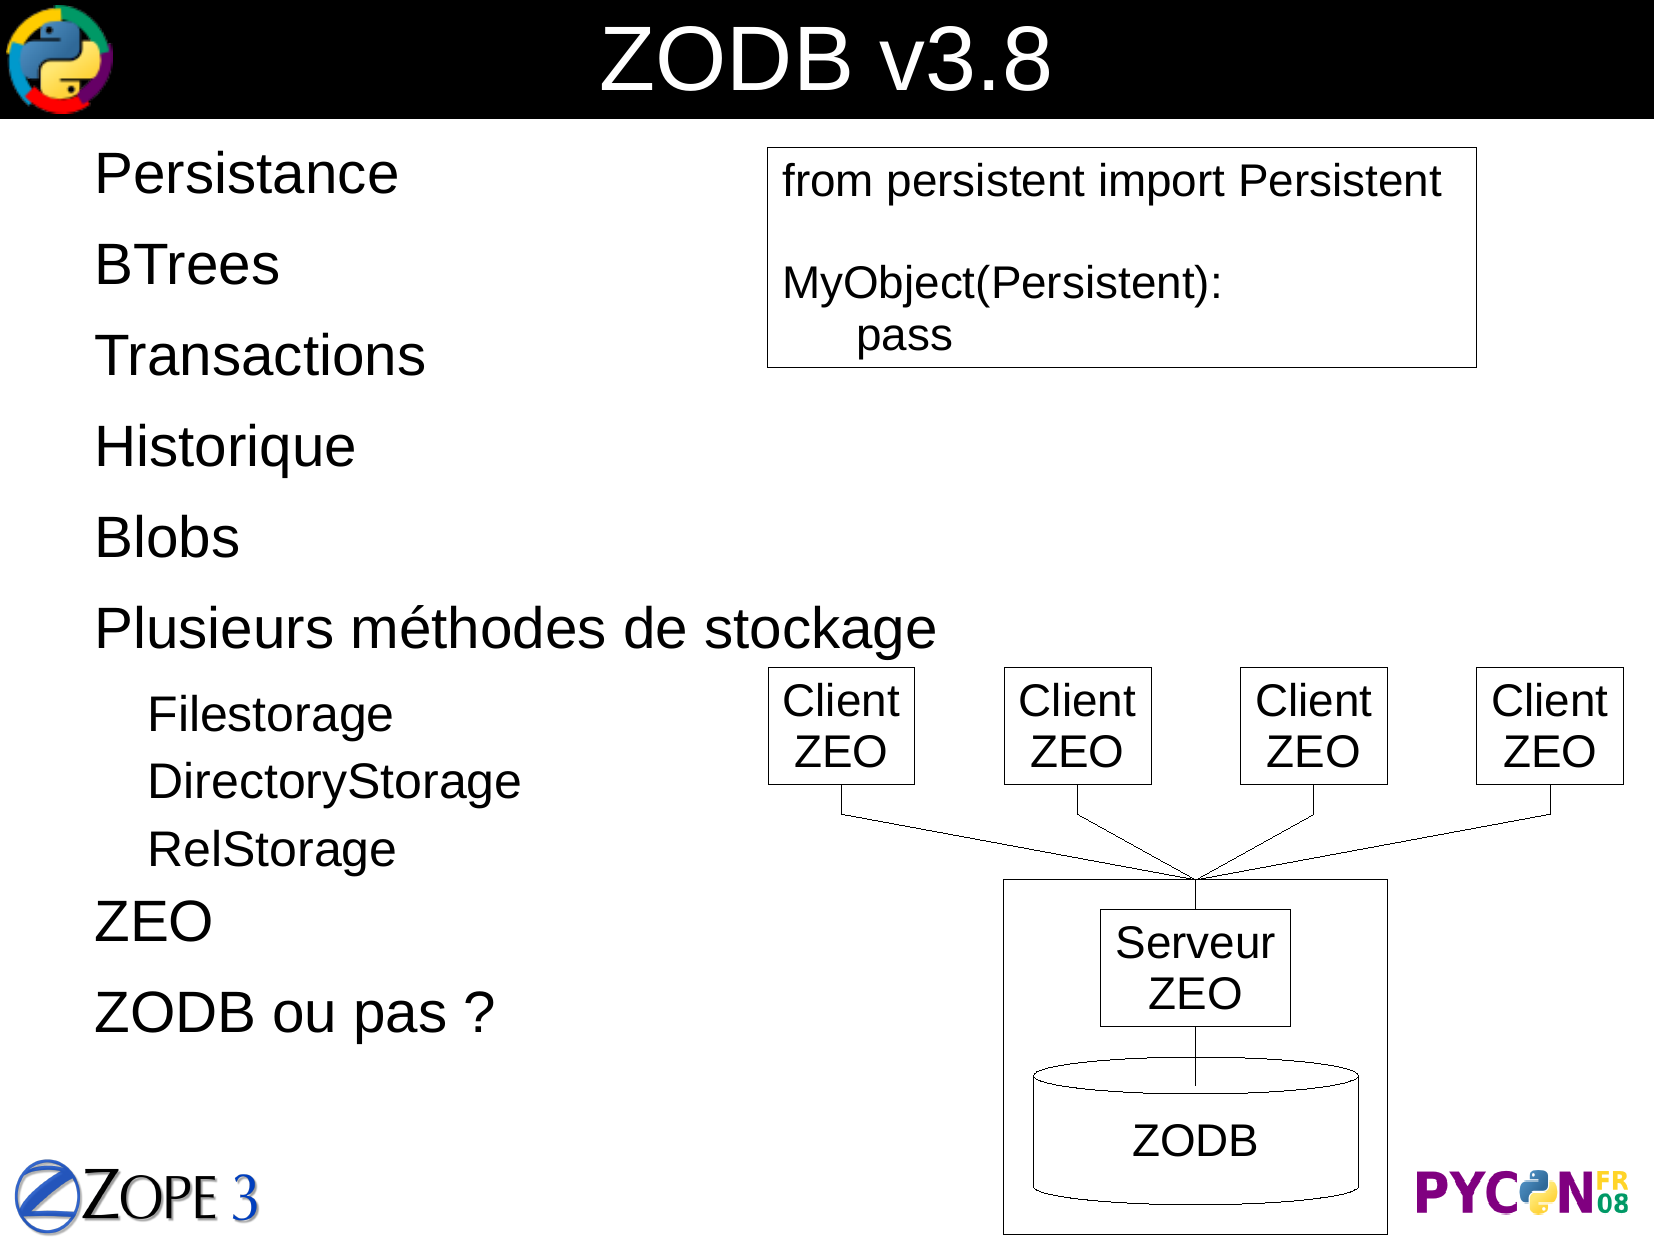

# ZODB v3.8
Persistance
BTrees
Transactions
Historique
Blobs
Plusieurs méthodes de stockage
Filestorage
DirectoryStorage
RelStorage
ZEO
ZODB ou pas ?
from persistent import Persistent
MyObject(Persistent):
	pass
Client
ZEO
Client
ZEO
Client
ZEO
Client
ZEO
Serveur
ZEO
ZODB